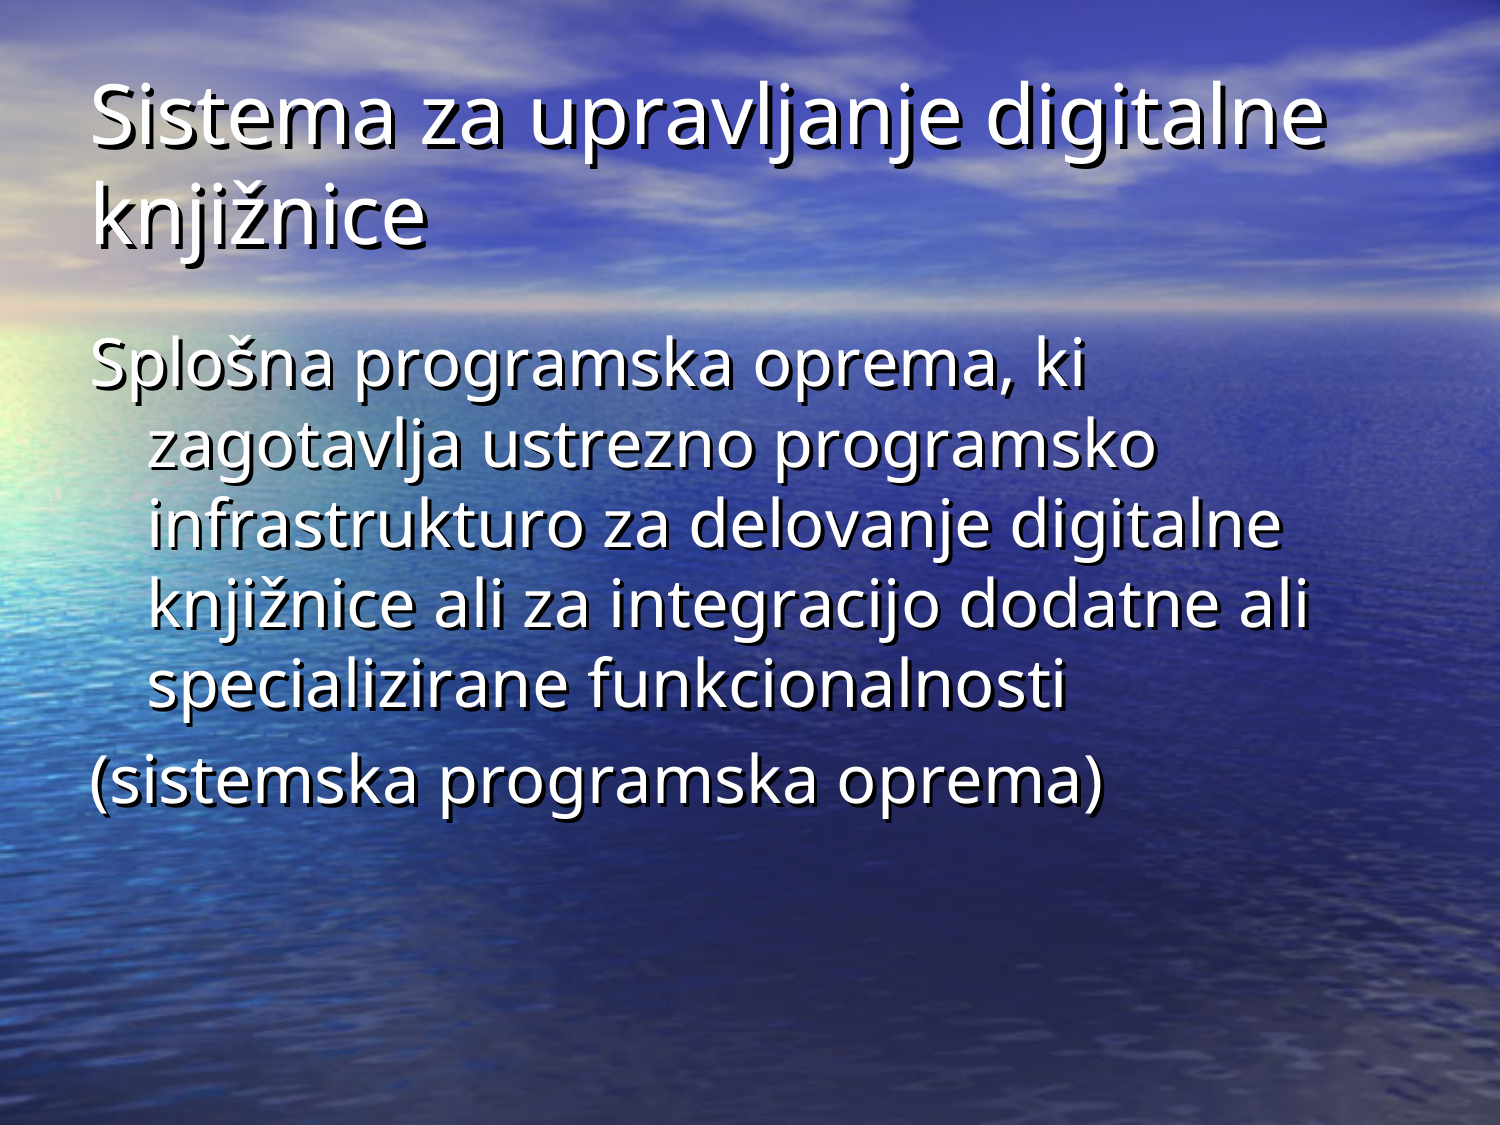

# Sistema za upravljanje digitalne knjižnice
Splošna programska oprema, ki zagotavlja ustrezno programsko infrastrukturo za delovanje digitalne knjižnice ali za integracijo dodatne ali specializirane funkcionalnosti
(sistemska programska oprema)